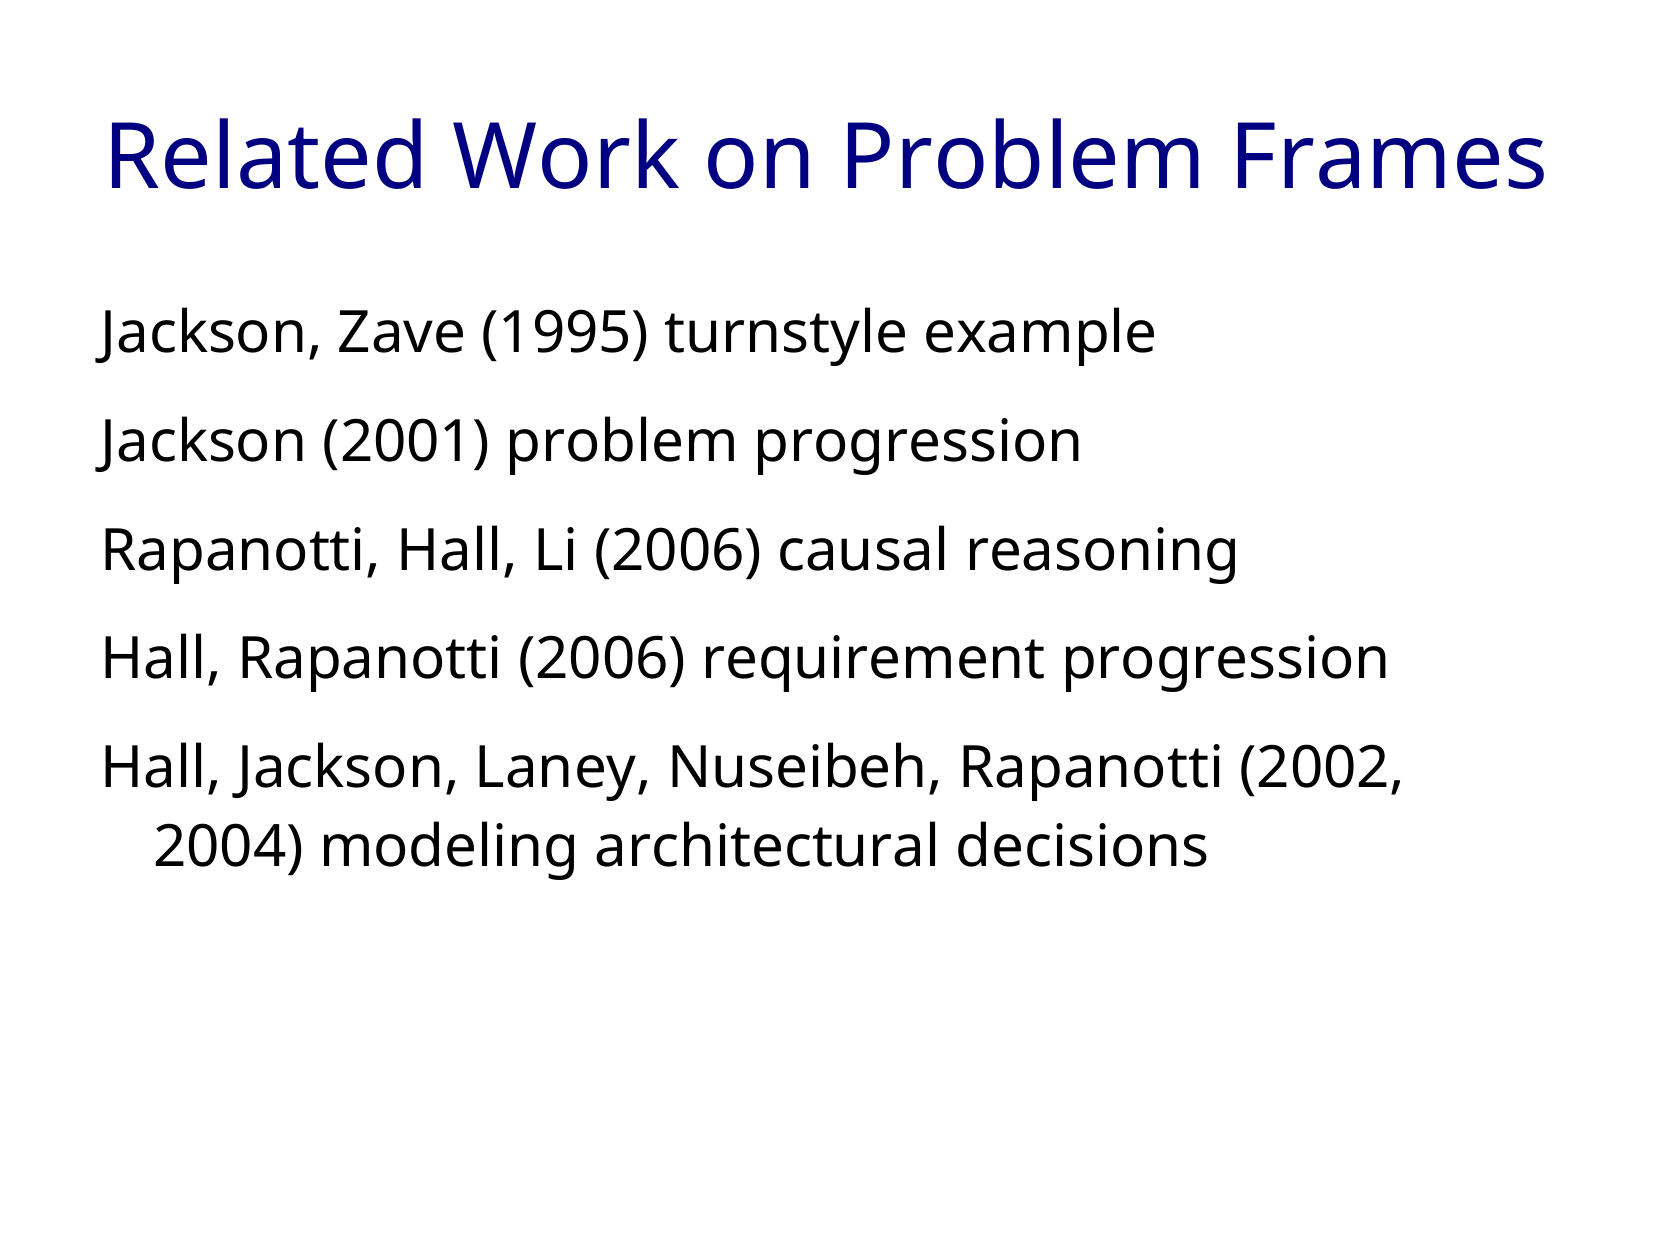

# Related Work on Problem Frames
Jackson, Zave (1995) turnstyle example
Jackson (2001) problem progression
Rapanotti, Hall, Li (2006) causal reasoning
Hall, Rapanotti (2006) requirement progression
Hall, Jackson, Laney, Nuseibeh, Rapanotti (2002, 2004) modeling architectural decisions